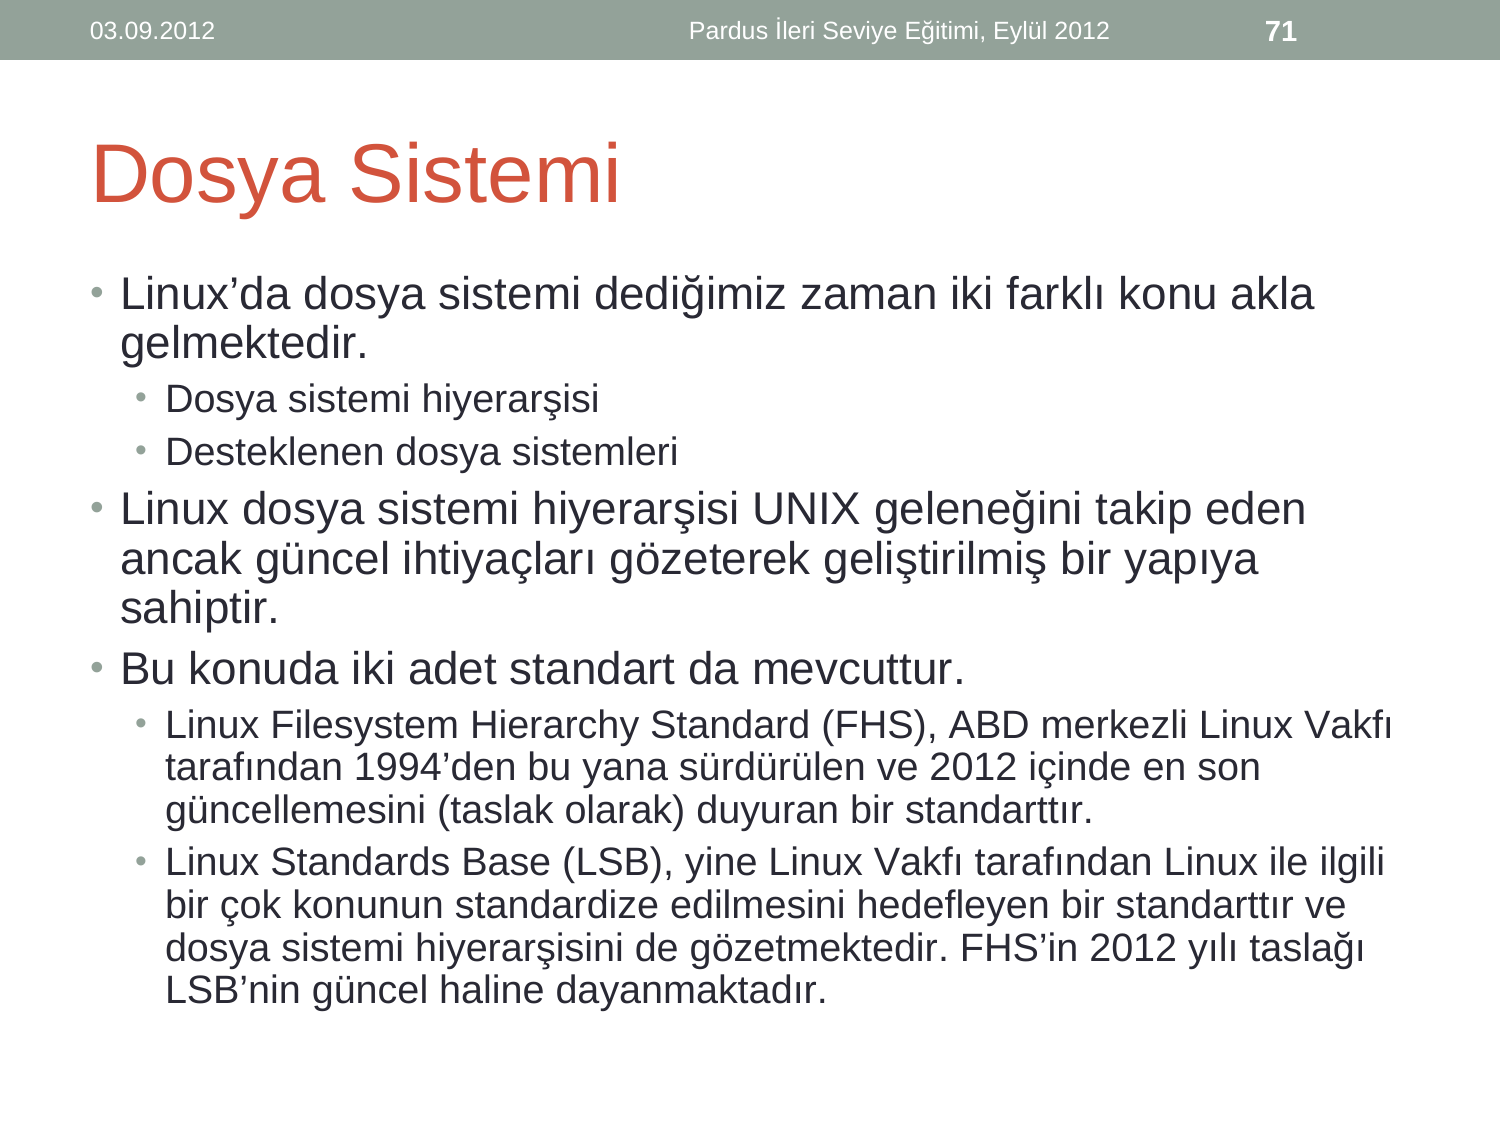

03.09.2012
Pardus İleri Seviye Eğitimi, Eylül 2012
# Dosya Sistemi
Linux’da dosya sistemi dediğimiz zaman iki farklı konu akla gelmektedir.
Dosya sistemi hiyerarşisi
Desteklenen dosya sistemleri
Linux dosya sistemi hiyerarşisi UNIX geleneğini takip eden ancak güncel ihtiyaçları gözeterek geliştirilmiş bir yapıya sahiptir.
Bu konuda iki adet standart da mevcuttur.
Linux Filesystem Hierarchy Standard (FHS), ABD merkezli Linux Vakfı tarafından 1994’den bu yana sürdürülen ve 2012 içinde en son güncellemesini (taslak olarak) duyuran bir standarttır.
Linux Standards Base (LSB), yine Linux Vakfı tarafından Linux ile ilgili bir çok konunun standardize edilmesini hedefleyen bir standarttır ve dosya sistemi hiyerarşisini de gözetmektedir. FHS’in 2012 yılı taslağı LSB’nin güncel haline dayanmaktadır.